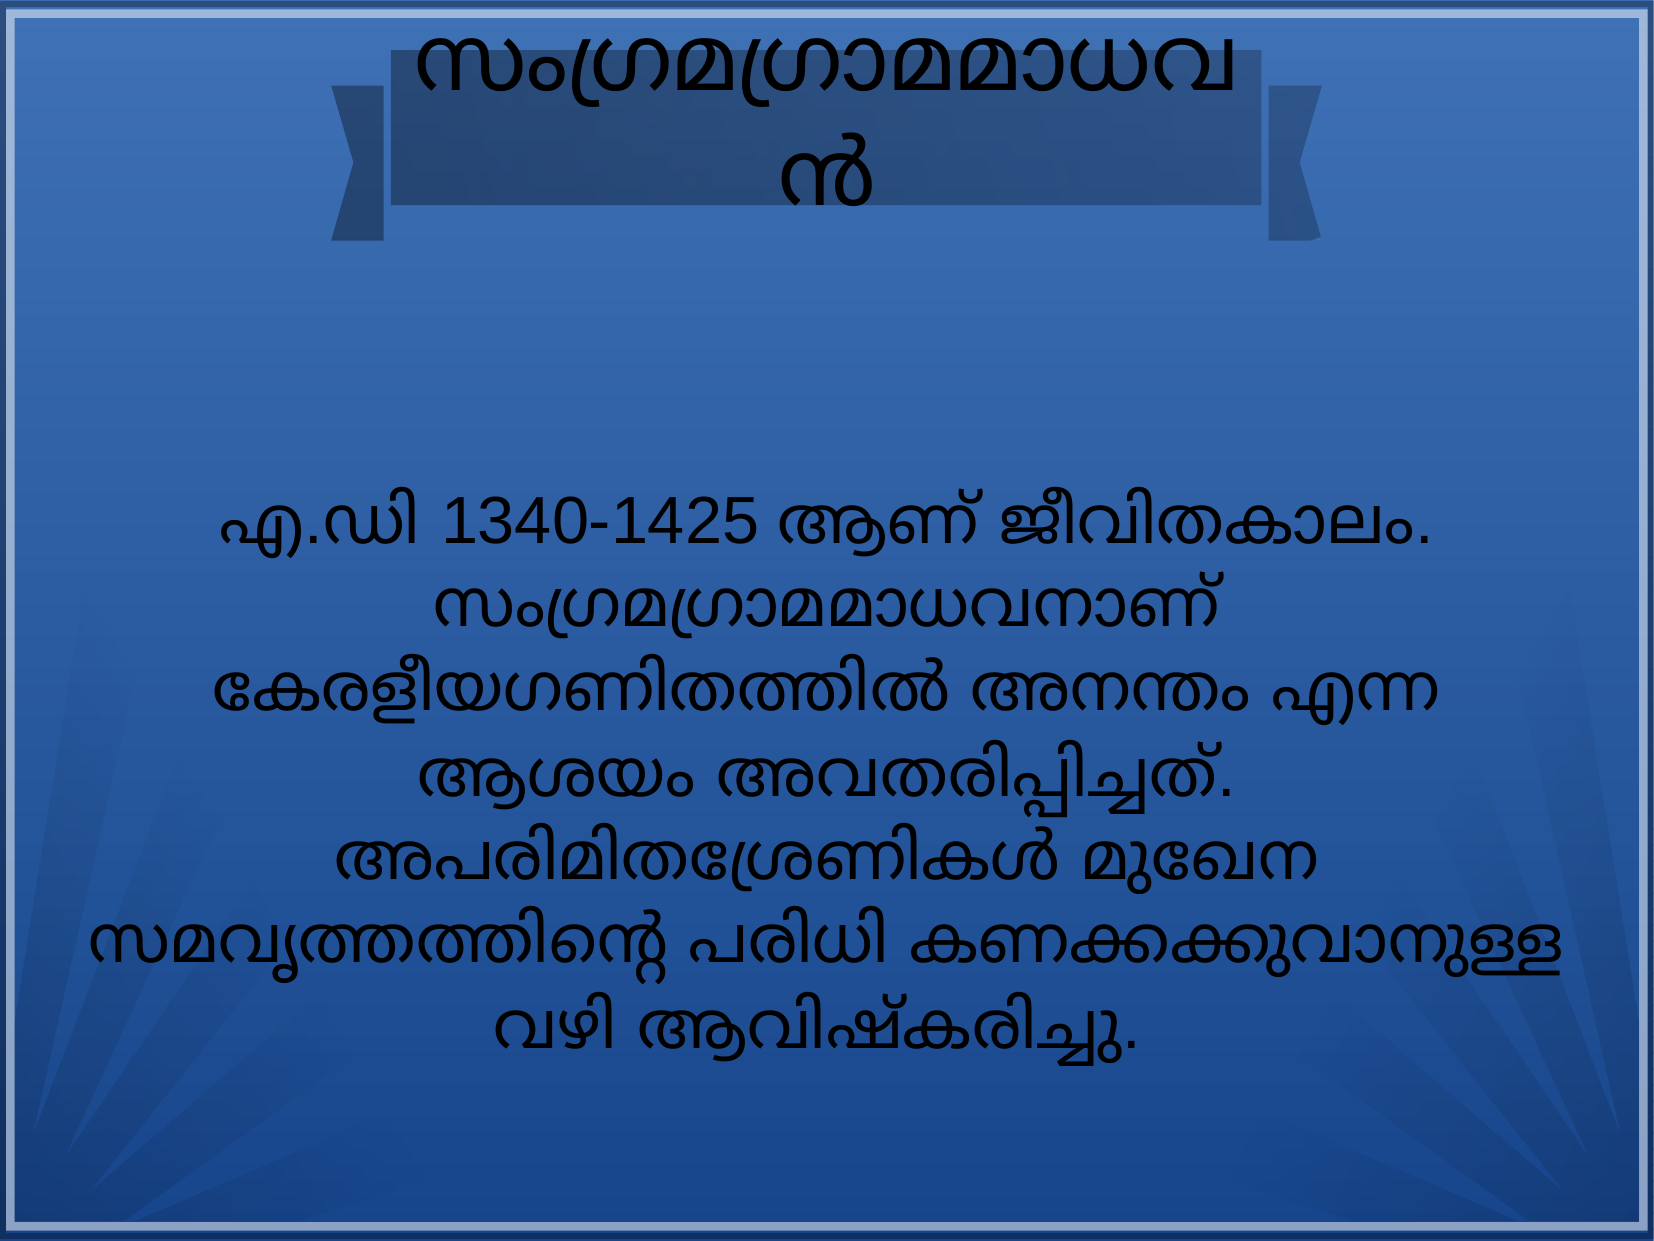

# സംഗ്രമഗ്രാമമാധവൻ
എ.ഡി 1340-1425 ആണ് ജീവിതകാലം. സംഗ്രമഗ്രാമമാധവനാണ് കേരളീയഗണിതത്തിൽ അനന്തം എന്ന ആശയം അവതരിപ്പിച്ചത്. അപരിമിതശ്രേണികൾ മുഖേന സമവൃത്തത്തിന്റെ പരിധി കണക്കക്കുവാനുള്ള വഴി ആവിഷ്കരിച്ചു.